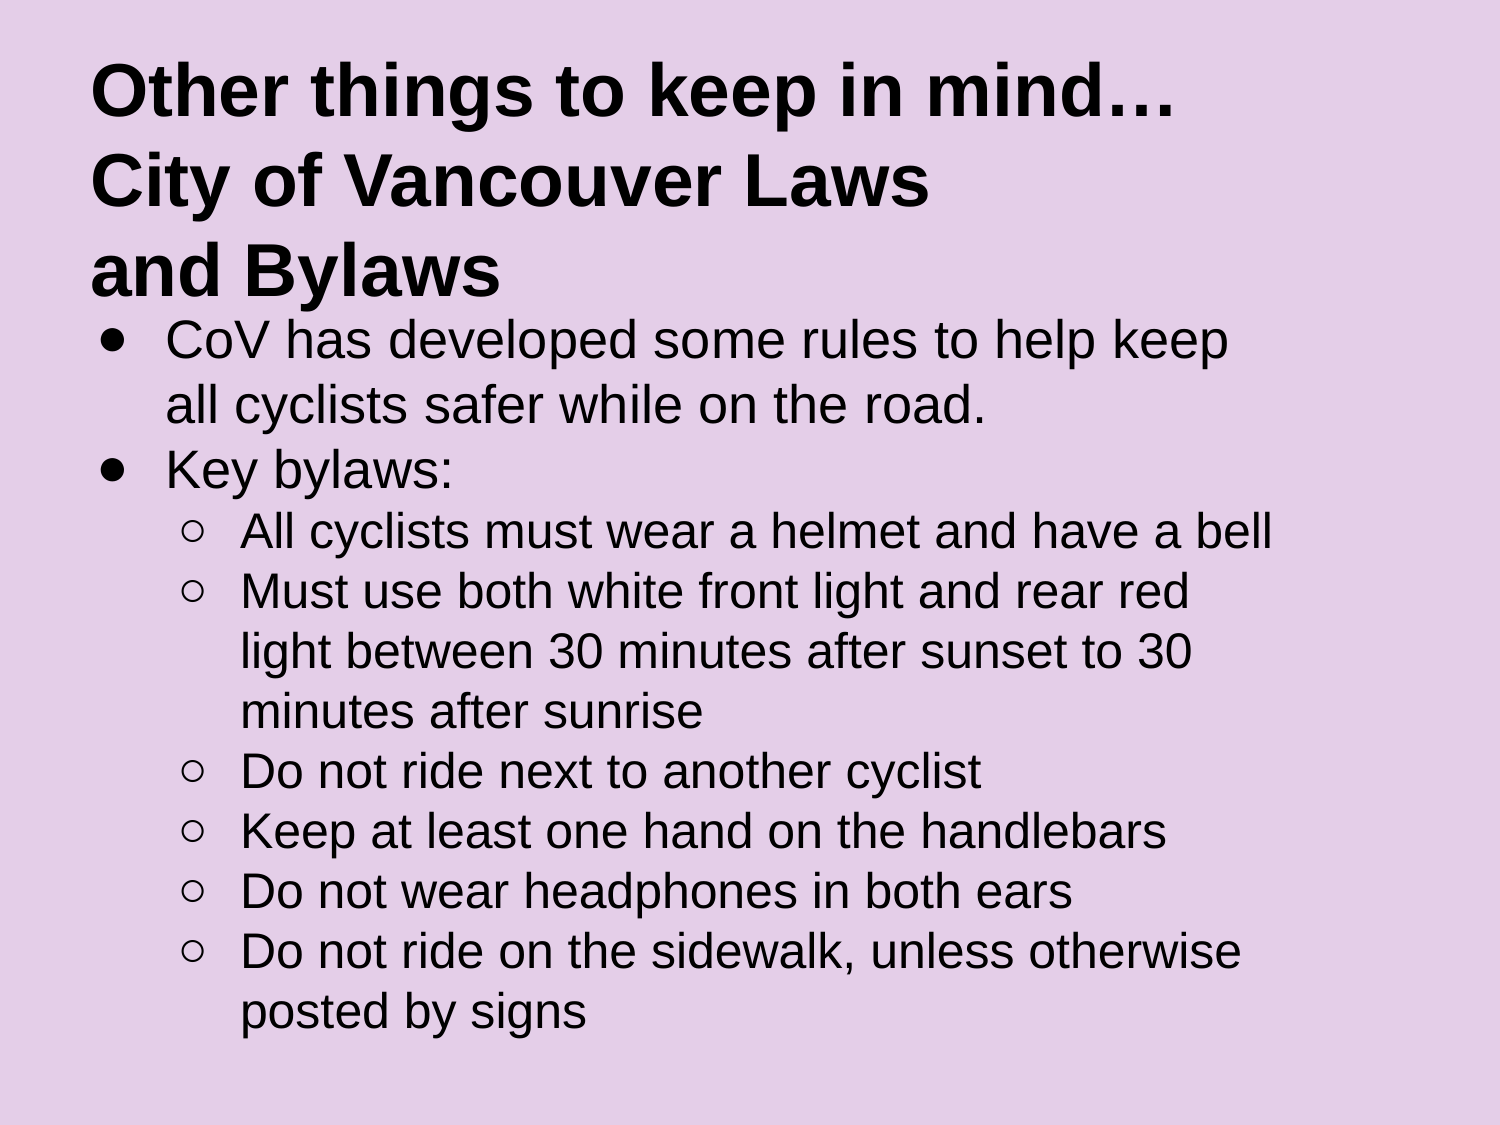

Other things to keep in mind…
City of Vancouver Laws
and Bylaws
CoV has developed some rules to help keep all cyclists safer while on the road.
Key bylaws:
All cyclists must wear a helmet and have a bell
Must use both white front light and rear red light between 30 minutes after sunset to 30 minutes after sunrise
Do not ride next to another cyclist
Keep at least one hand on the handlebars
Do not wear headphones in both ears
Do not ride on the sidewalk, unless otherwise posted by signs